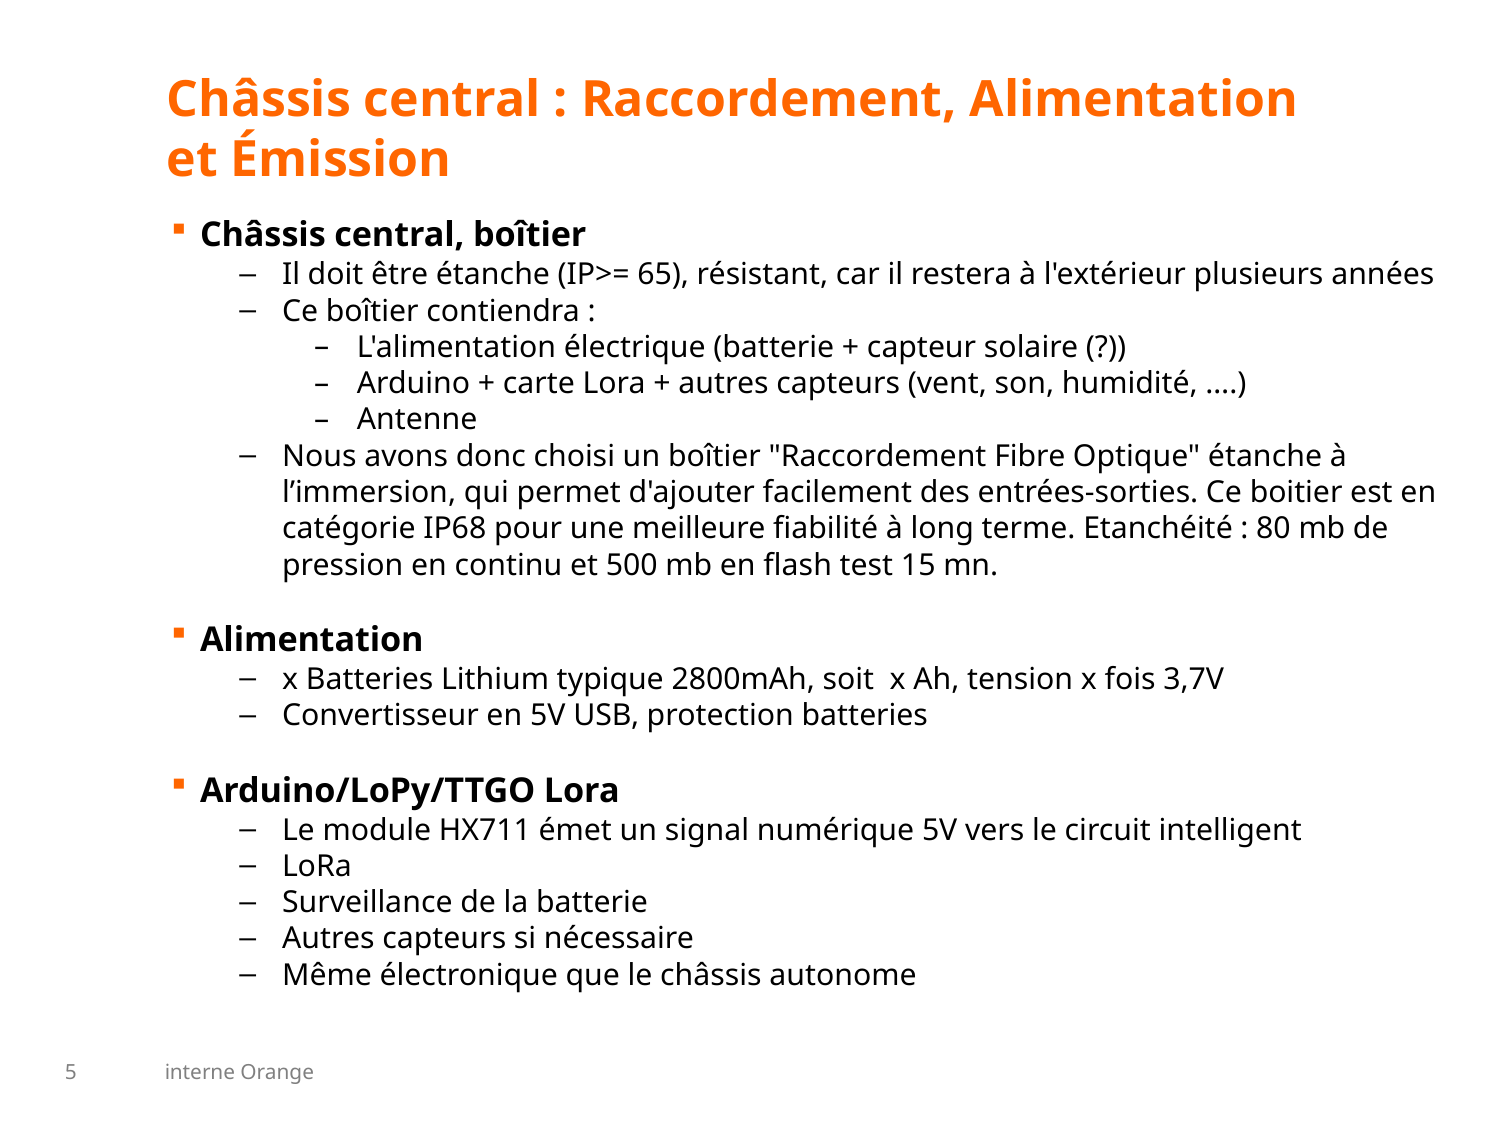

# Châssis central : Raccordement, Alimentation et Émission
Châssis central, boîtier
Il doit être étanche (IP>= 65), résistant, car il restera à l'extérieur plusieurs années
Ce boîtier contiendra :
L'alimentation électrique (batterie + capteur solaire (?))
Arduino + carte Lora + autres capteurs (vent, son, humidité, ….)
Antenne
Nous avons donc choisi un boîtier "Raccordement Fibre Optique" étanche à l’immersion, qui permet d'ajouter facilement des entrées-sorties. Ce boitier est en catégorie IP68 pour une meilleure fiabilité à long terme. Etanchéité : 80 mb de pression en continu et 500 mb en flash test 15 mn.
Alimentation
x Batteries Lithium typique 2800mAh, soit x Ah, tension x fois 3,7V
Convertisseur en 5V USB, protection batteries
Arduino/LoPy/TTGO Lora
Le module HX711 émet un signal numérique 5V vers le circuit intelligent
LoRa
Surveillance de la batterie
Autres capteurs si nécessaire
Même électronique que le châssis autonome